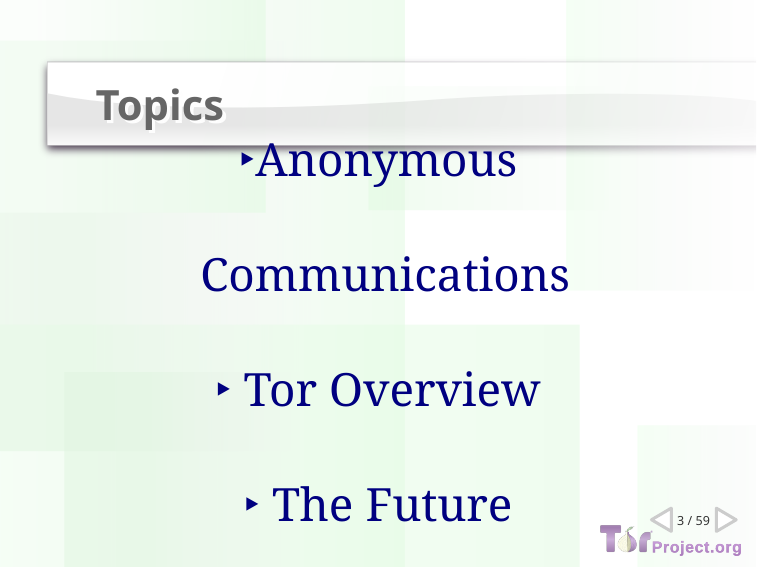

Topics
Anonymous Communications
 Tor Overview
 The Future